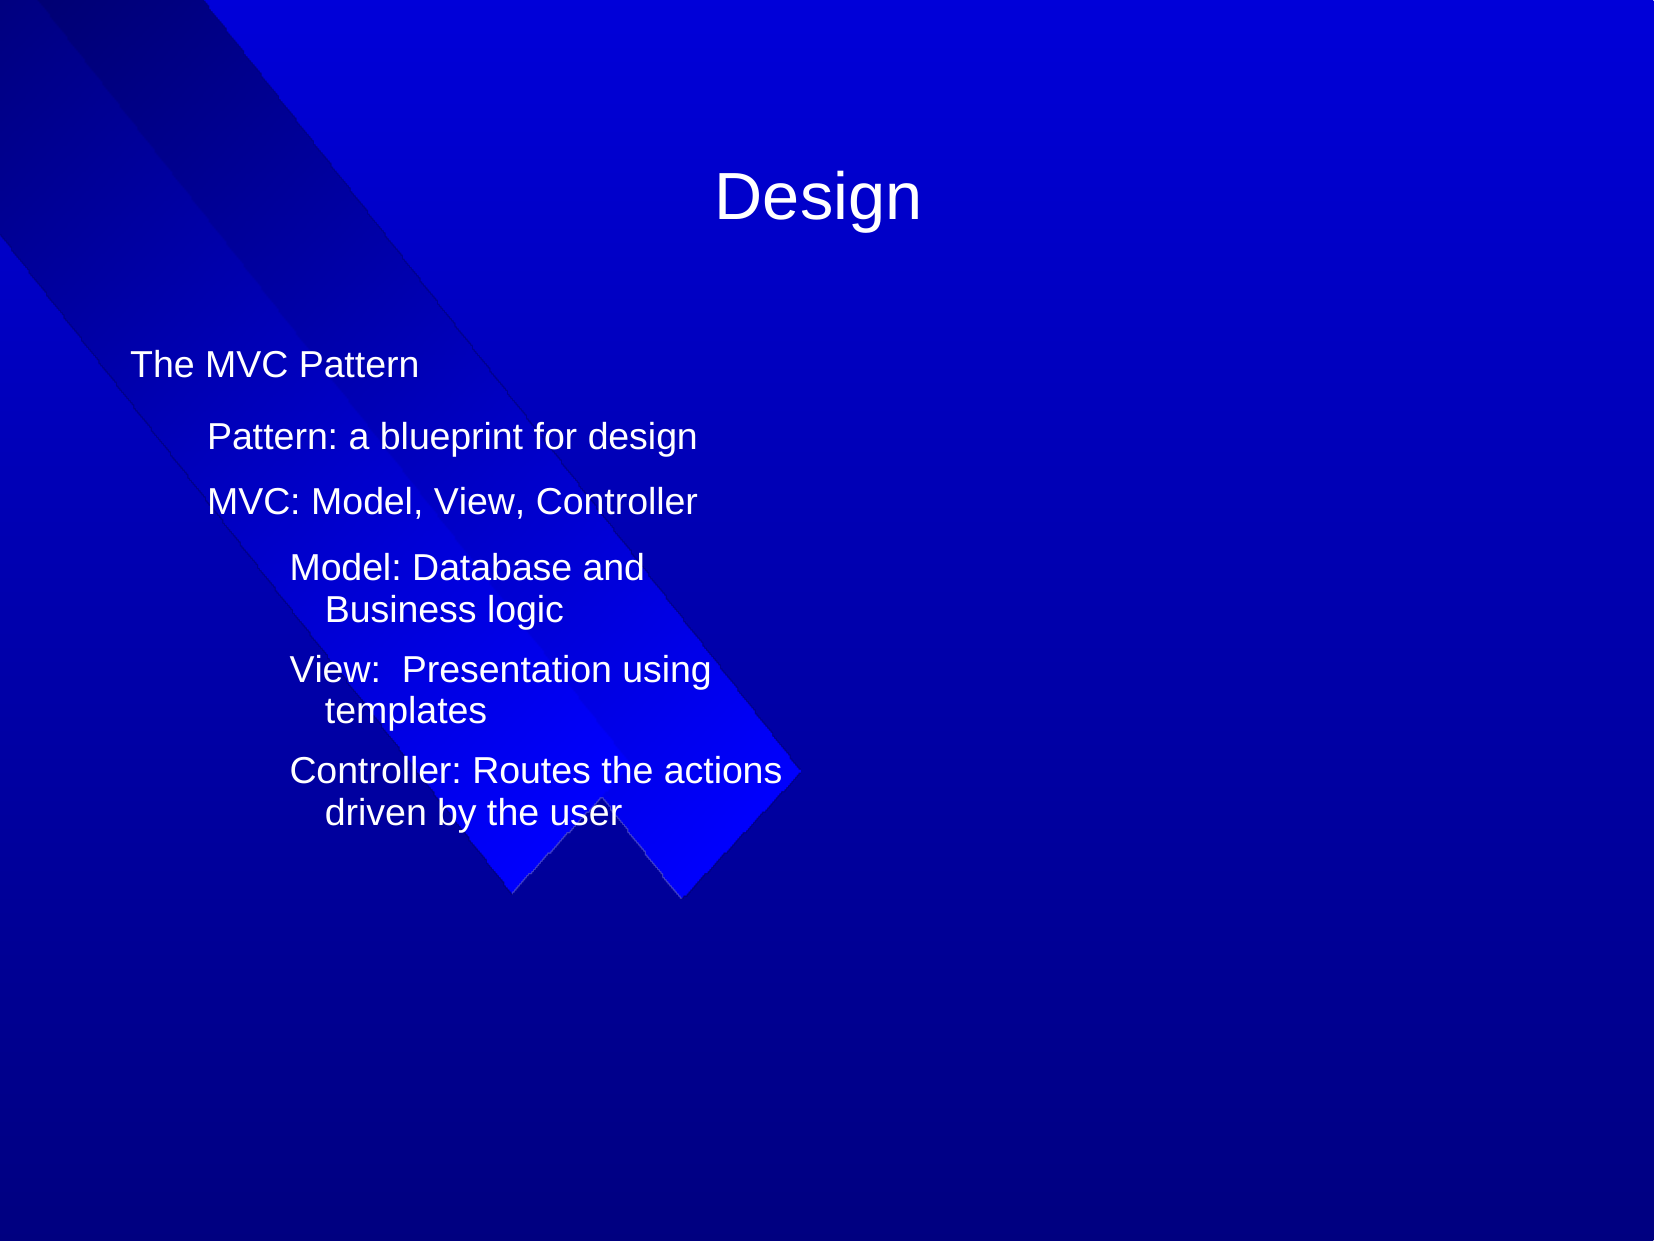

# Design
The MVC Pattern
Pattern: a blueprint for design
MVC: Model, View, Controller
Model: Database and Business logic
View: Presentation using templates
Controller: Routes the actions driven by the user